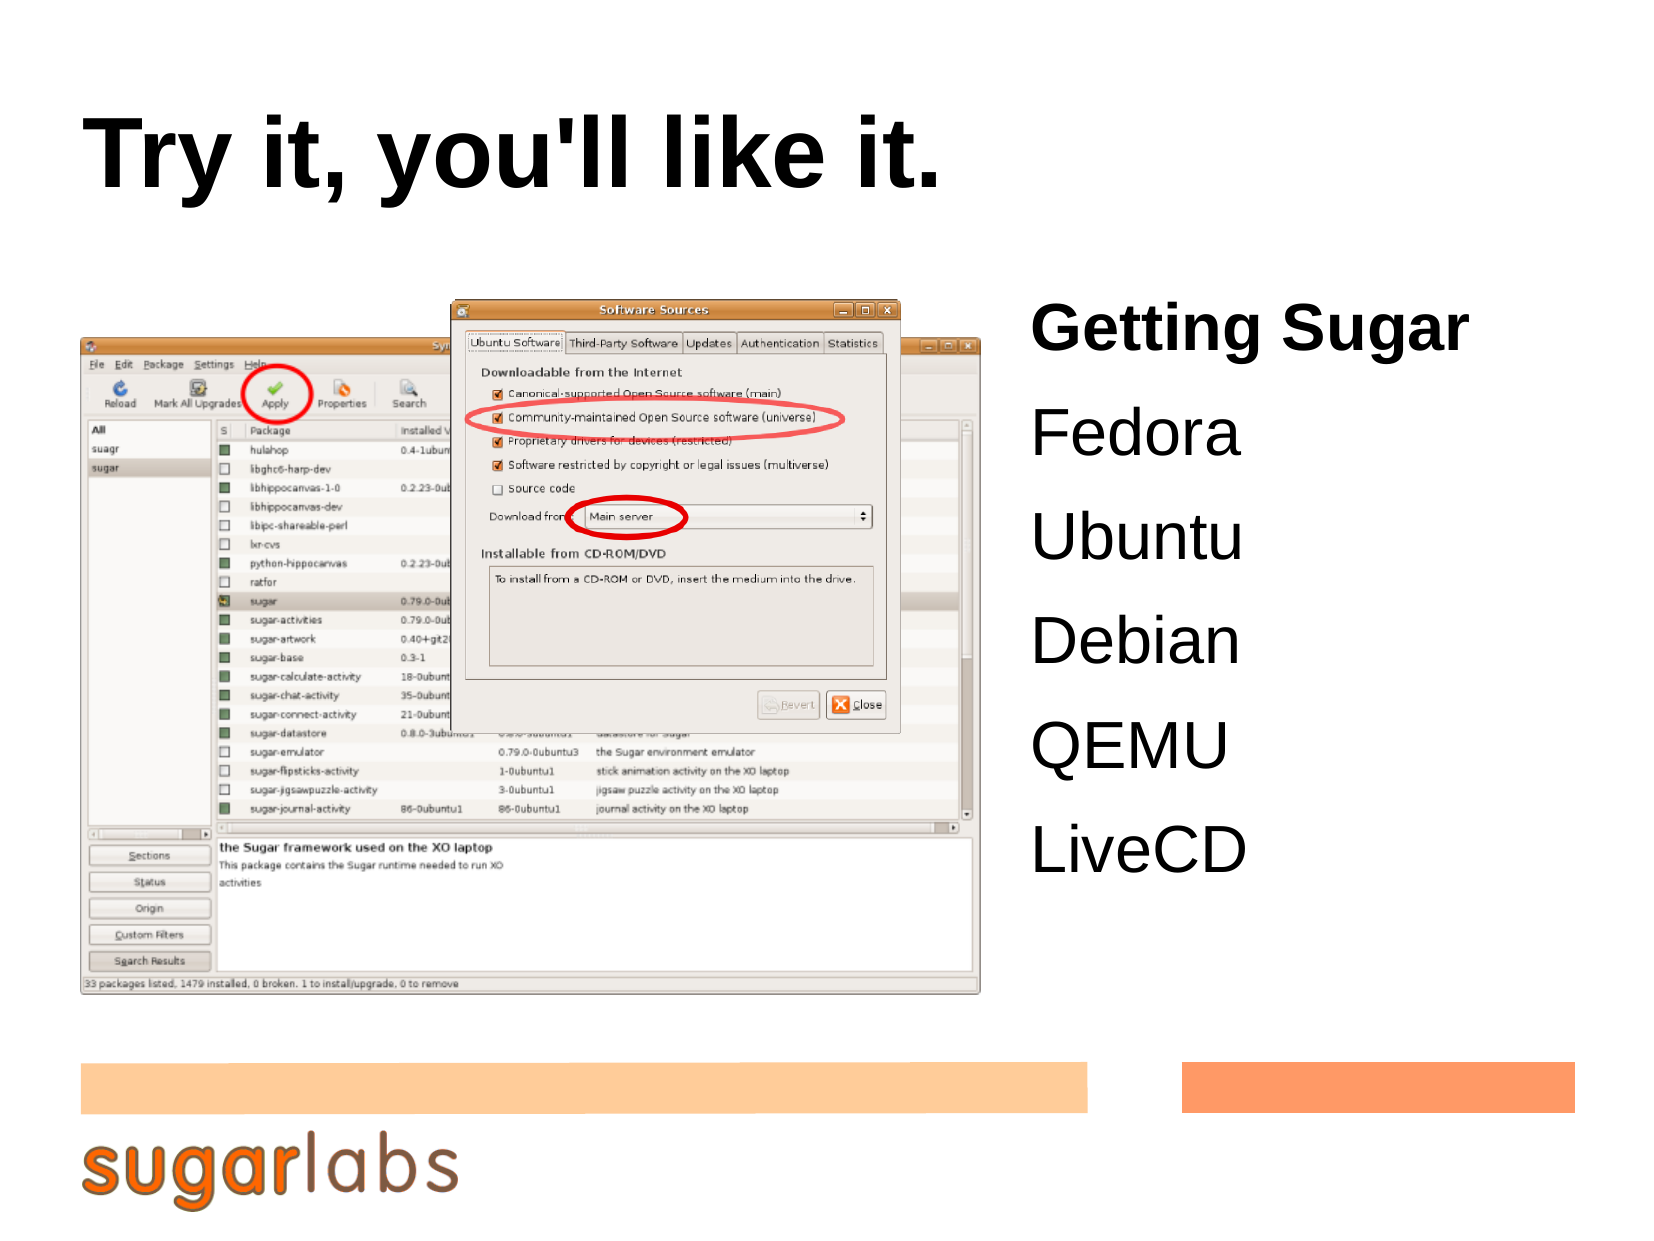

# Try it, you'll like it.
Getting Sugar
Fedora
Ubuntu
Debian
QEMU
LiveCD